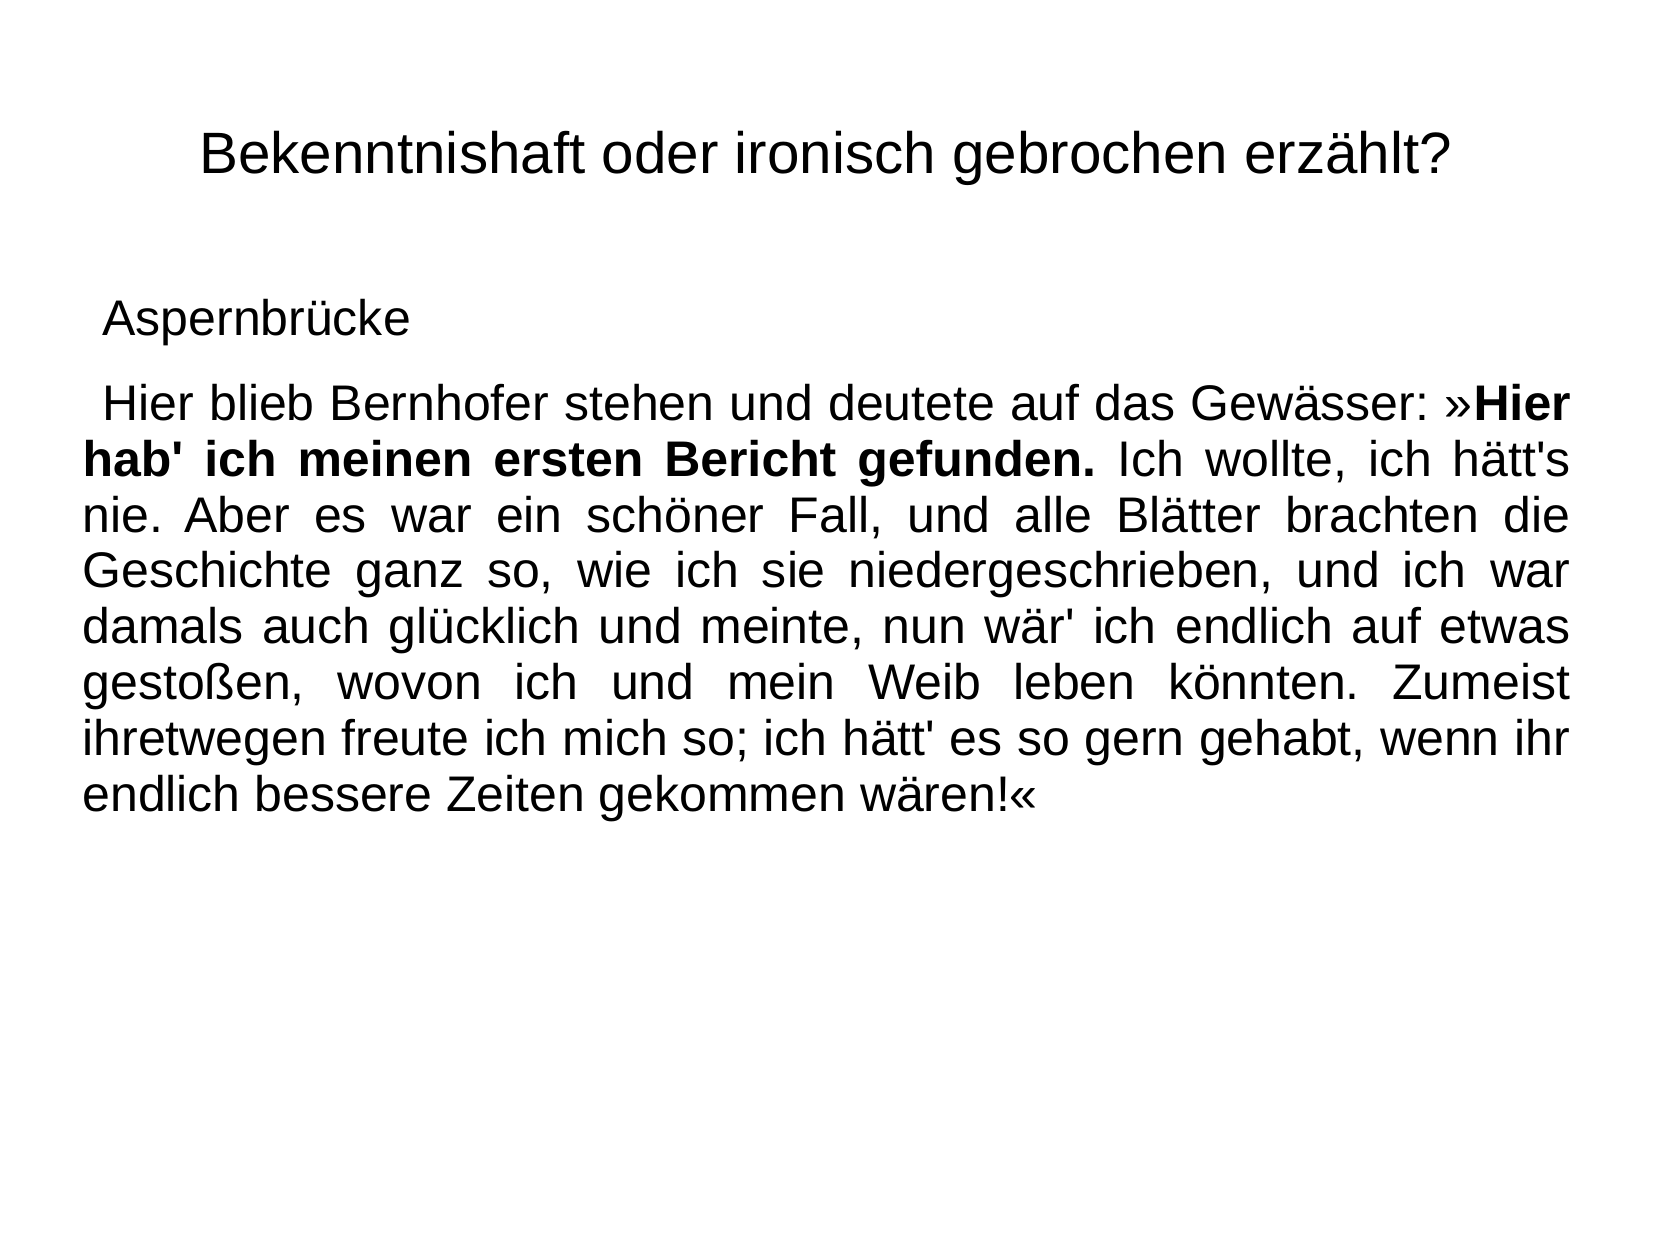

# Bekenntnishaft oder ironisch gebrochen erzählt?
Aspernbrücke
Hier blieb Bernhofer stehen und deutete auf das Gewässer: »Hier hab' ich meinen ersten Bericht gefunden. Ich wollte, ich hätt's nie. Aber es war ein schöner Fall, und alle Blätter brachten die Geschichte ganz so, wie ich sie niedergeschrieben, und ich war damals auch glücklich und meinte, nun wär' ich endlich auf etwas gestoßen, wovon ich und mein Weib leben könnten. Zumeist ihretwegen freute ich mich so; ich hätt' es so gern gehabt, wenn ihr endlich bessere Zeiten gekommen wären!«